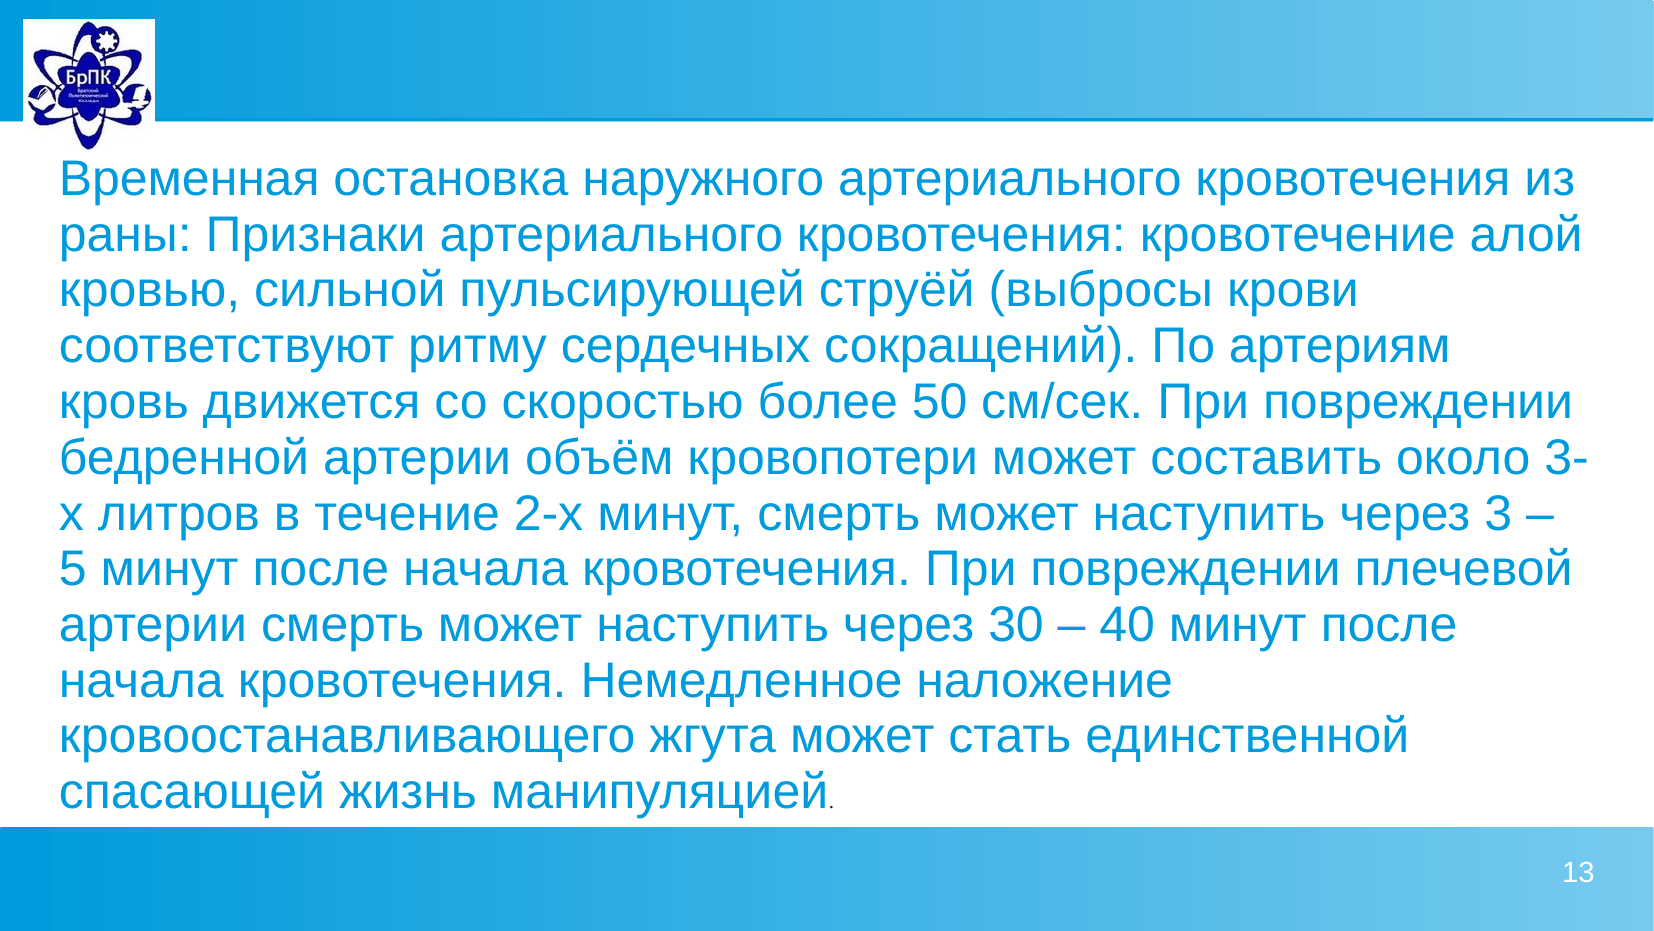

# Временная остановка наружного артериального кровотечения из раны: Признаки артериального кровотечения: кровотечение алой кровью, сильной пульсирующей струёй (выбросы крови соответствуют ритму сердечных сокращений). По артериям кровь движется со скоростью более 50 см/сек. При повреждении бедренной артерии объём кровопотери может составить около 3-х литров в течение 2-х минут, смерть может наступить через 3 – 5 минут после начала кровотечения. При повреждении плечевой артерии смерть может наступить через 30 – 40 минут после начала кровотечения. Немедленное наложение кровоостанавливающего жгута может стать единственной спасающей жизнь манипуляцией.
13